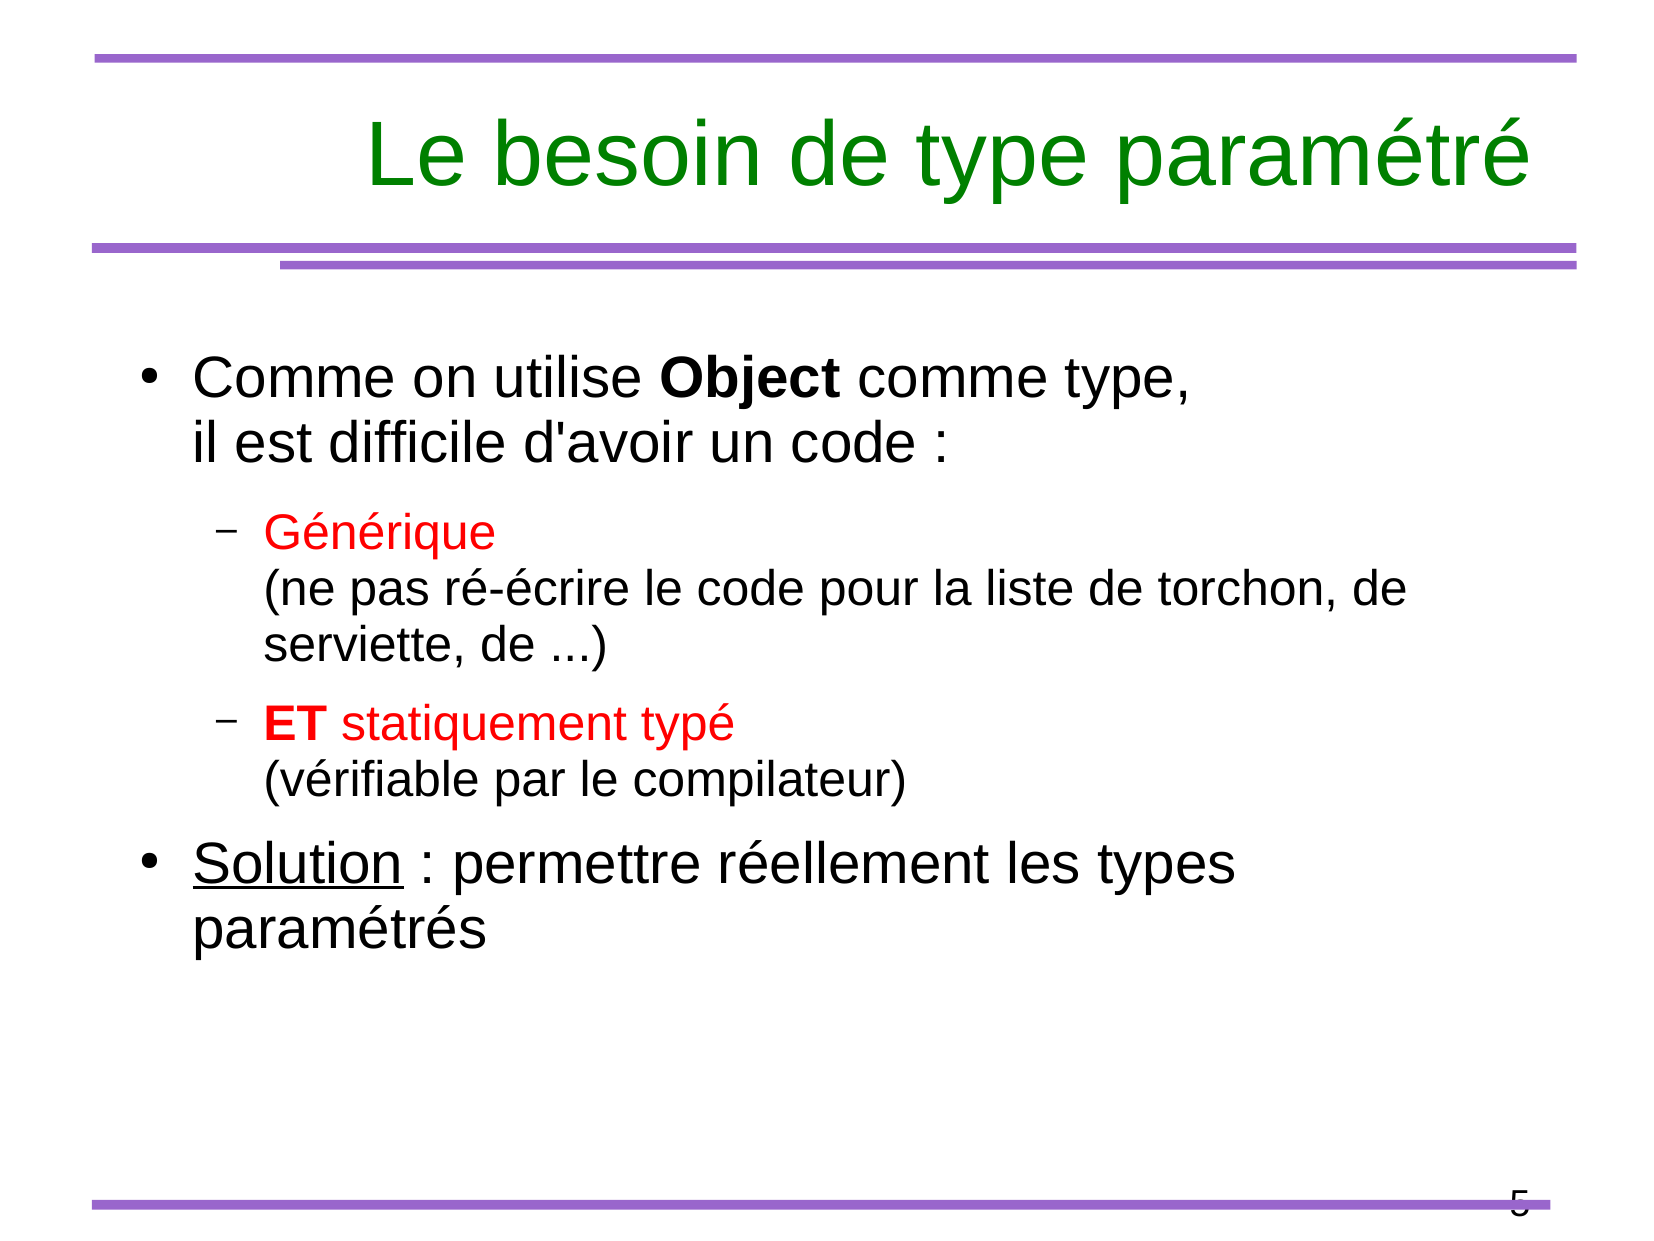

# Le besoin de type paramétré
Comme on utilise Object comme type,
il est difficile d'avoir un code :
Générique
(ne pas ré-écrire le code pour la liste de torchon, de serviette, de ...)
ET statiquement typé
(vérifiable par le compilateur)
Solution : permettre réellement les types paramétrés